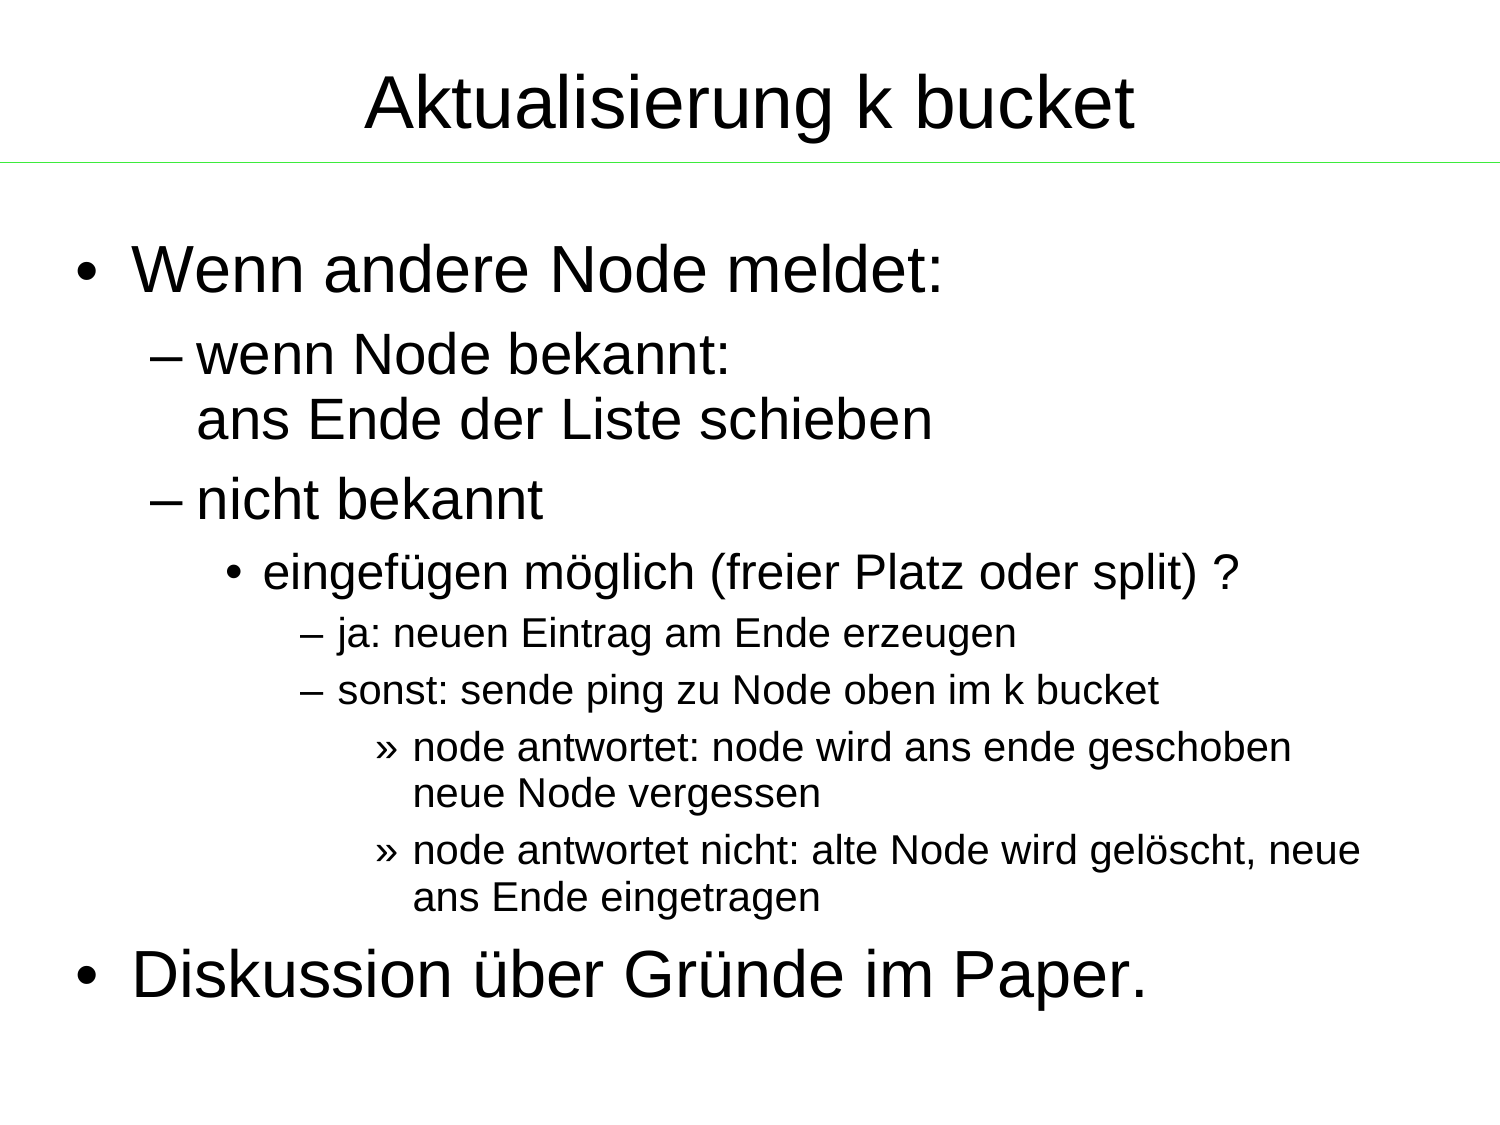

# Aktualisierung k bucket
Wenn andere Node meldet:
wenn Node bekannt:
ans Ende der Liste schieben
nicht bekannt
eingefügen möglich (freier Platz oder split) ?
ja: neuen Eintrag am Ende erzeugen
sonst: sende ping zu Node oben im k bucket
node antwortet: node wird ans ende geschoben
neue Node vergessen
node antwortet nicht: alte Node wird gelöscht, neue ans Ende eingetragen
Diskussion über Gründe im Paper.